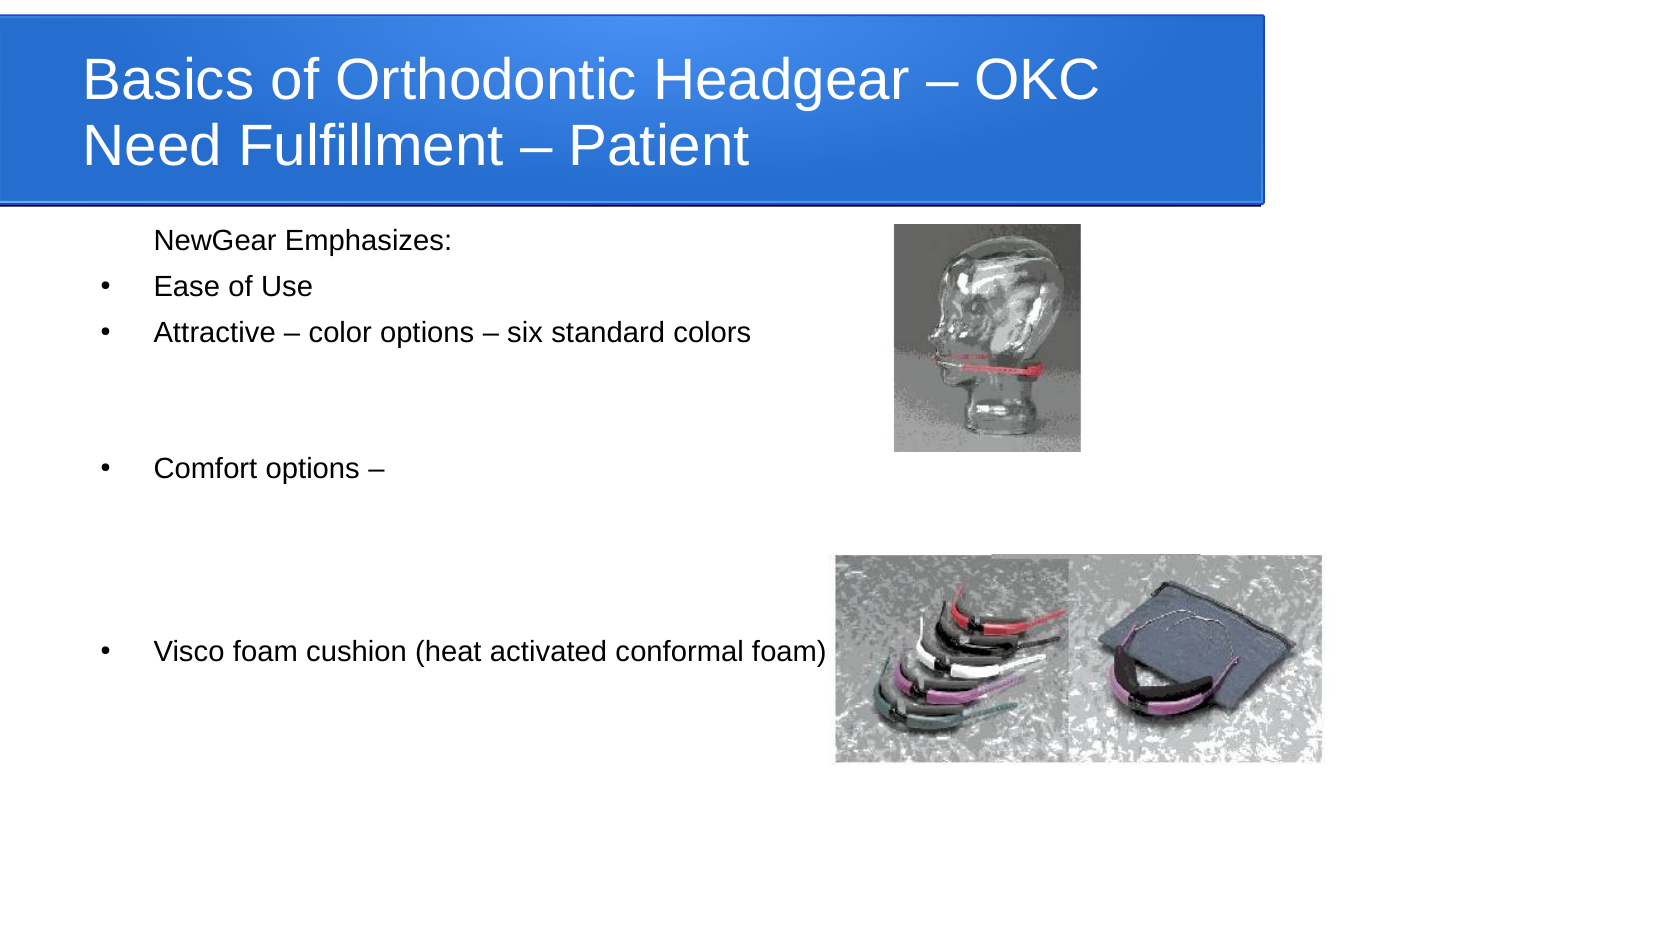

# Basics of Orthodontic Headgear – OKC Need Fulfillment – Patient
NewGear Emphasizes:
Ease of Use
Attractive – color options – six standard colors
Comfort options –
Visco foam cushion (heat activated conformal foam)